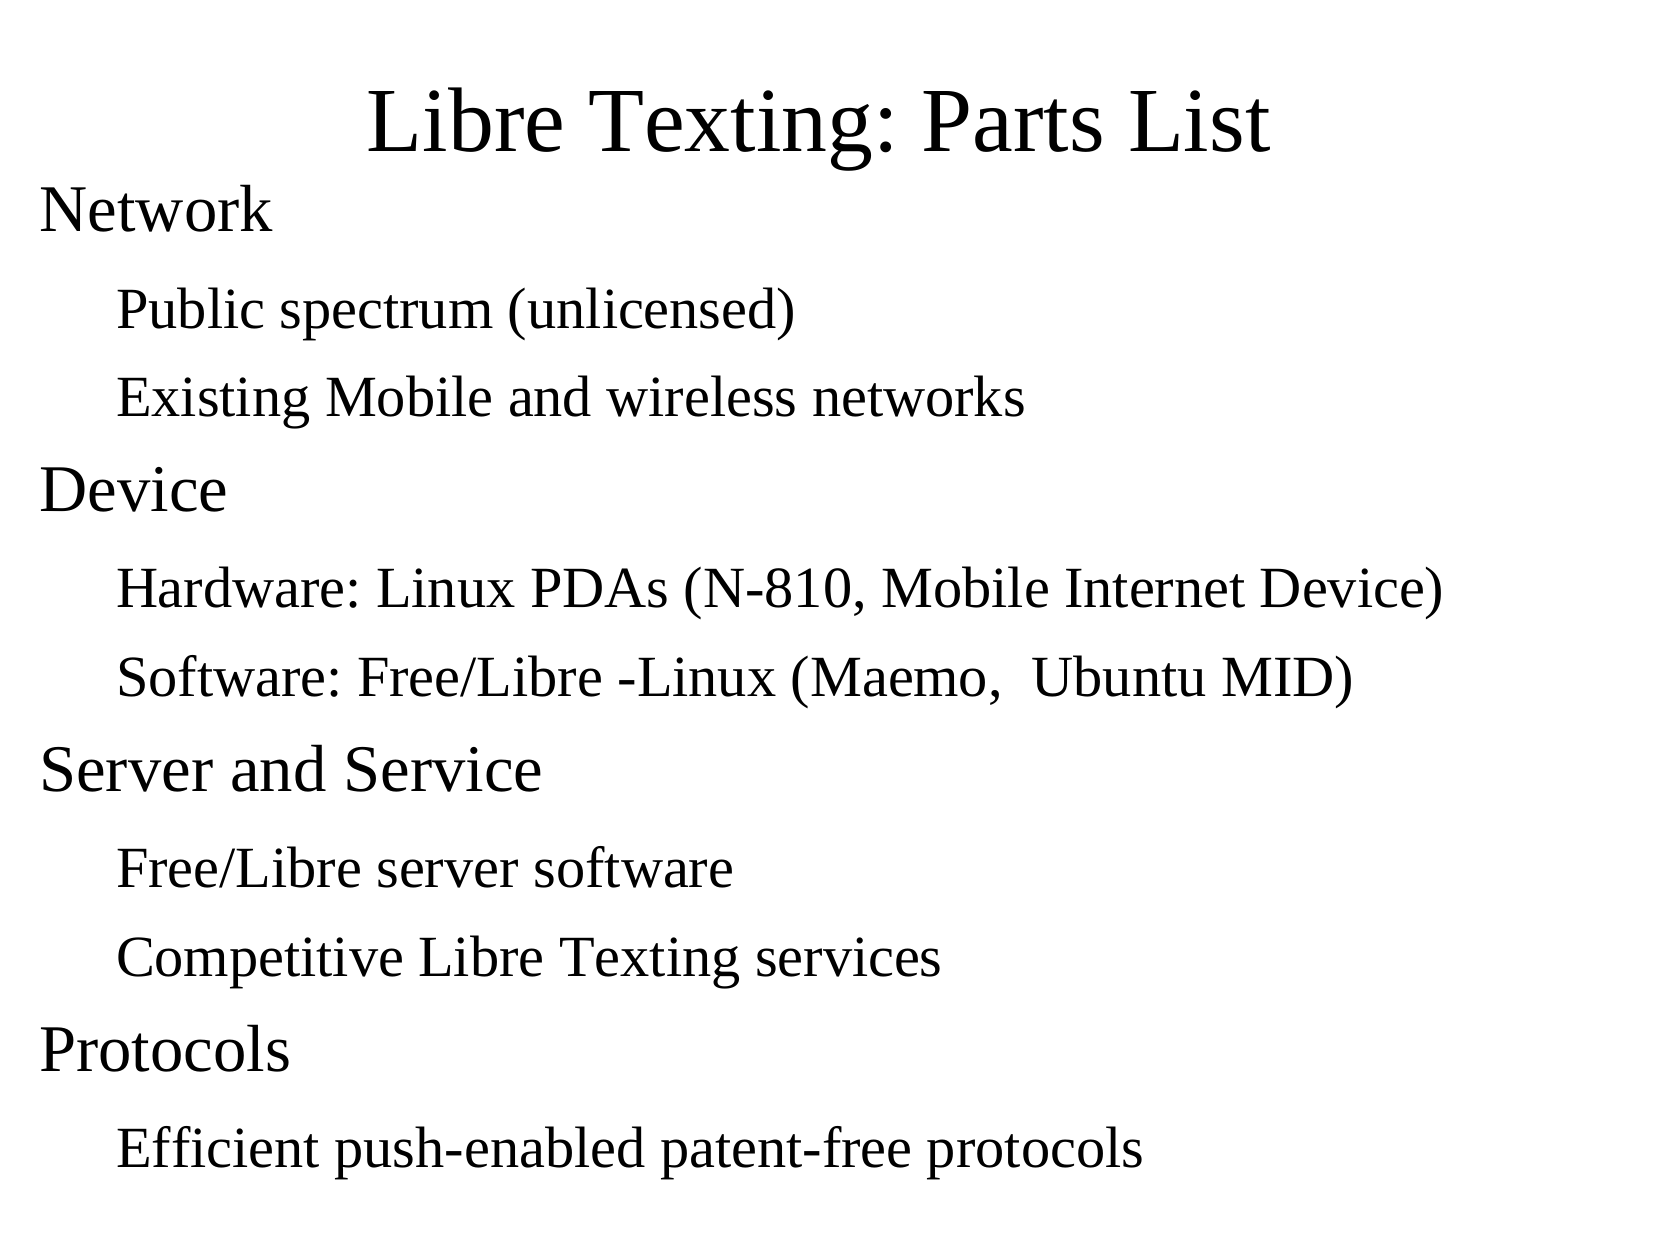

# Libre Texting: Parts List
Network
Public spectrum (unlicensed)
Existing Mobile and wireless networks
Device
Hardware: Linux PDAs (N-810, Mobile Internet Device)
Software: Free/Libre -Linux (Maemo, Ubuntu MID)
Server and Service
Free/Libre server software
Competitive Libre Texting services
Protocols
Efficient push-enabled patent-free protocols